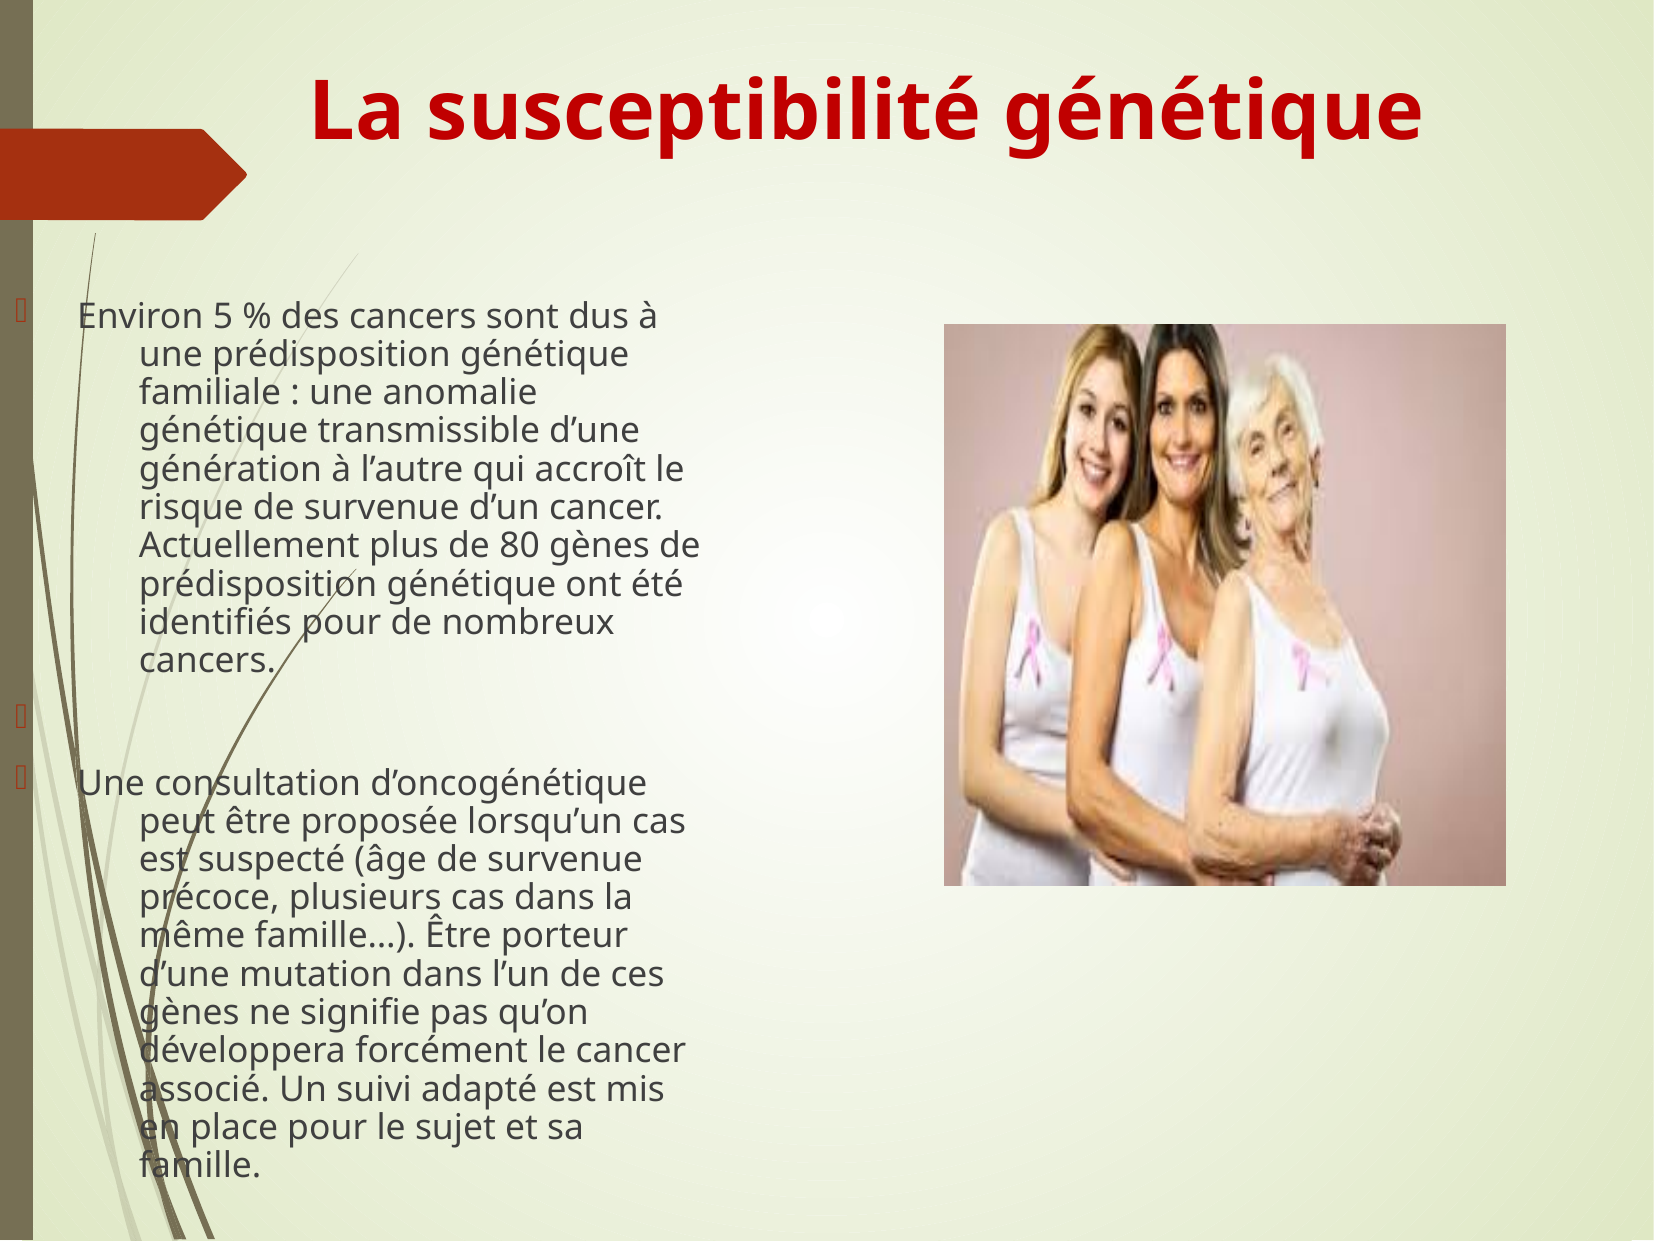

# La susceptibilité génétique
Environ 5 % des cancers sont dus à une prédisposition génétique familiale : une anomalie génétique transmissible d’une génération à l’autre qui accroît le risque de survenue d’un cancer. Actuellement plus de 80 gènes de prédisposition génétique ont été identifiés pour de nombreux cancers.
Une consultation d’oncogénétique peut être proposée lorsqu’un cas est suspecté (âge de survenue précoce, plusieurs cas dans la même famille…). Être porteur d’une mutation dans l’un de ces gènes ne signifie pas qu’on développera forcément le cancer associé. Un suivi adapté est mis en place pour le sujet et sa famille.